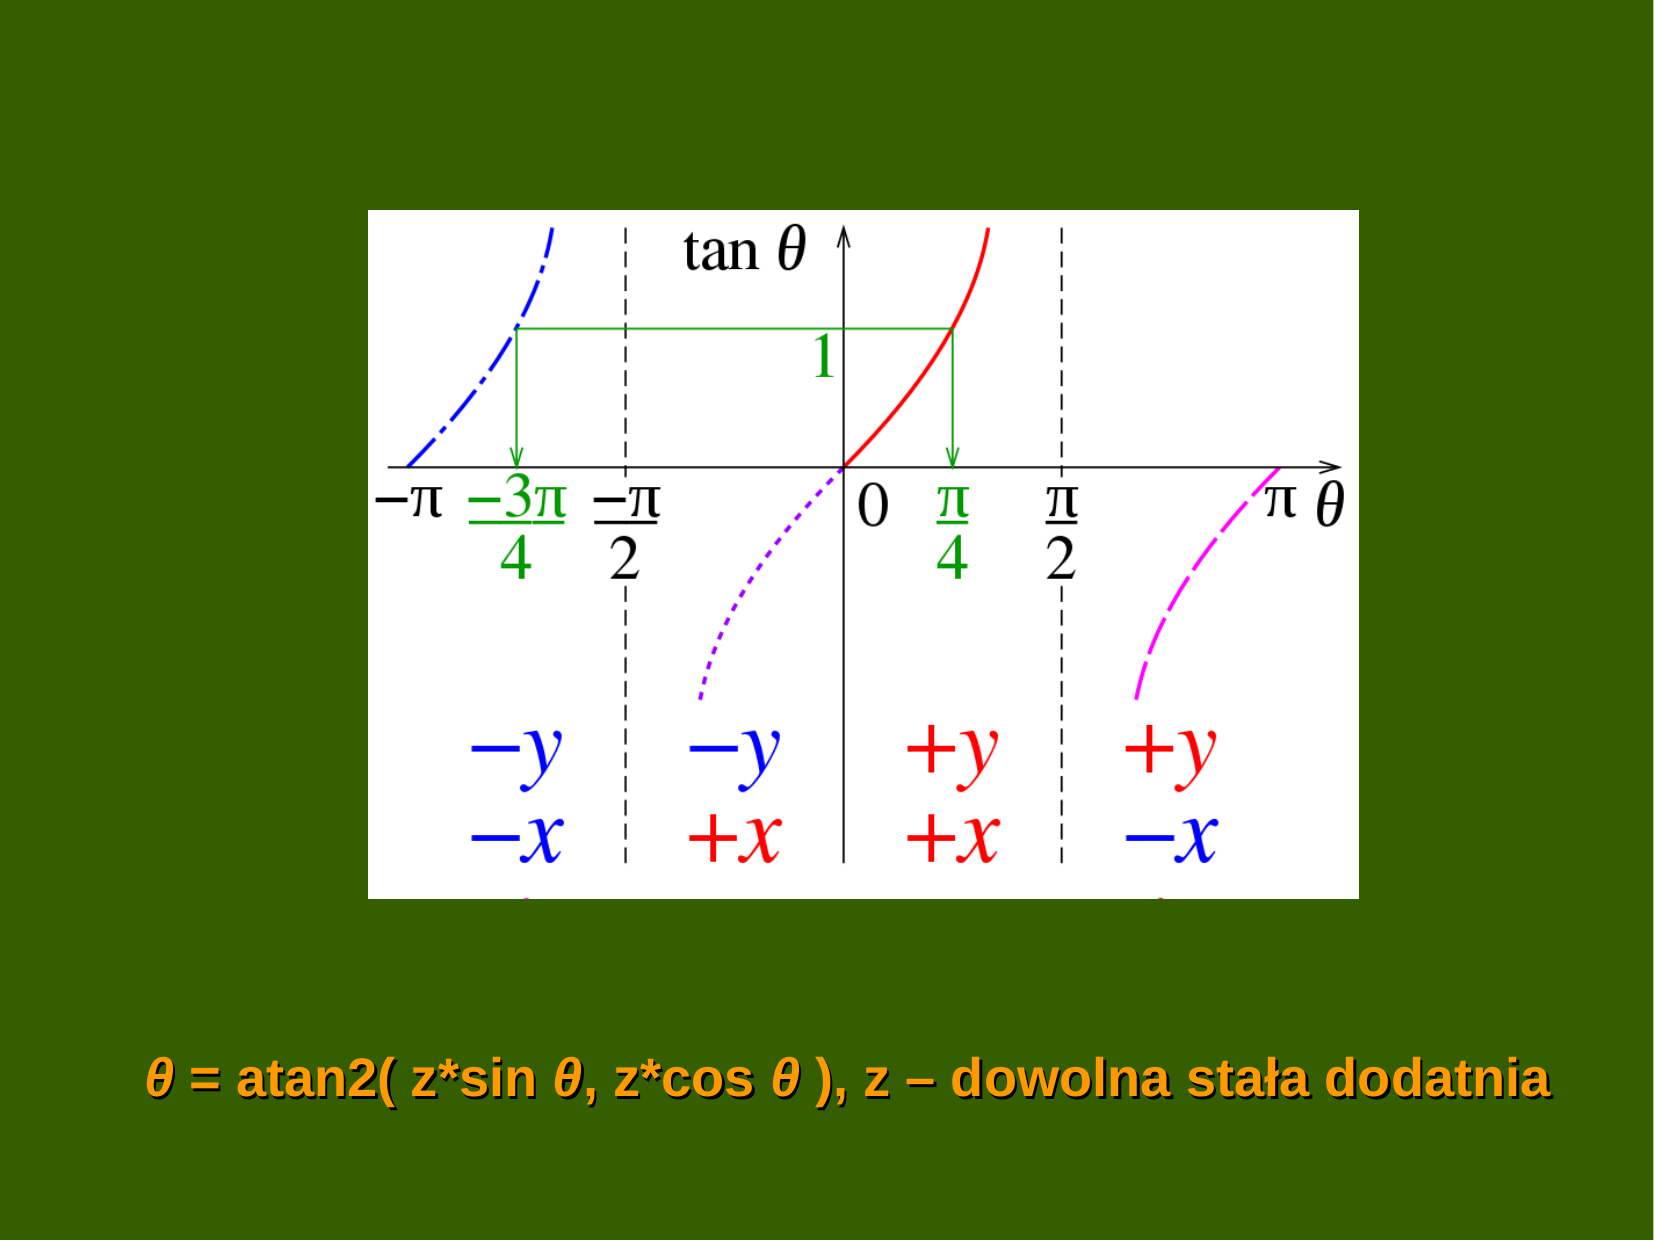

θ = atan2( z*sin θ, z*cos θ ), z – dowolna stała dodatnia